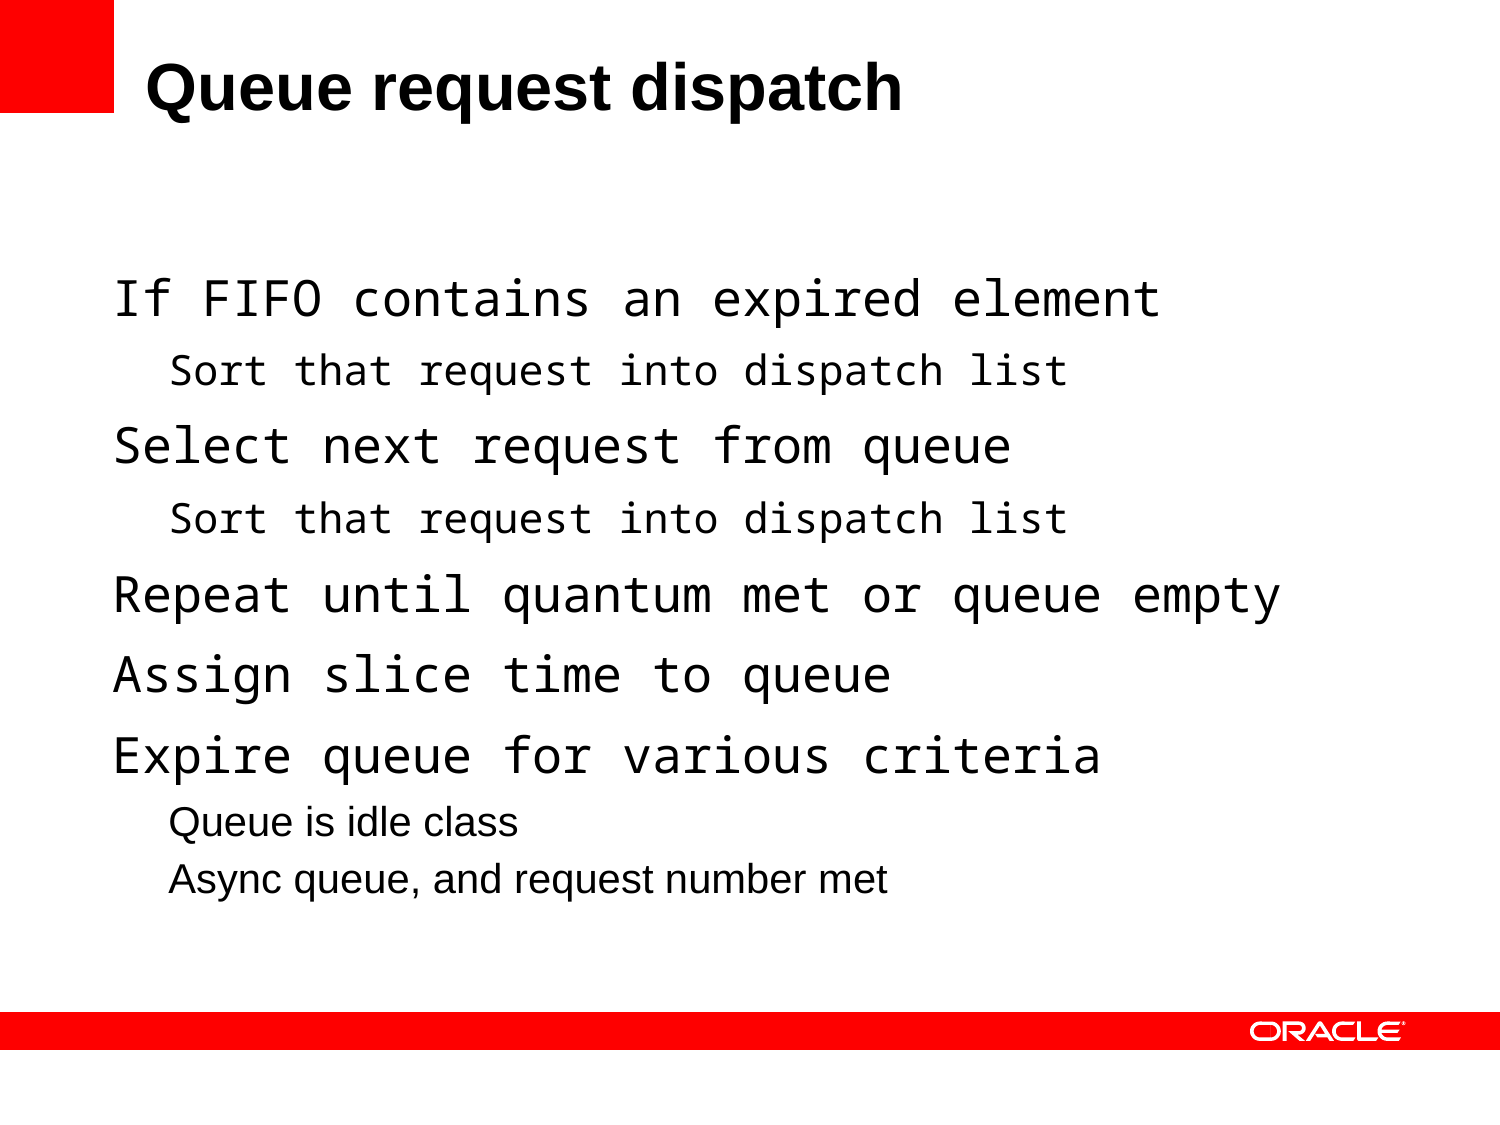

# Queue request dispatch
If FIFO contains an expired element
Sort that request into dispatch list
Select next request from queue
Sort that request into dispatch list
Repeat until quantum met or queue empty
Assign slice time to queue
Expire queue for various criteria
Queue is idle class
Async queue, and request number met